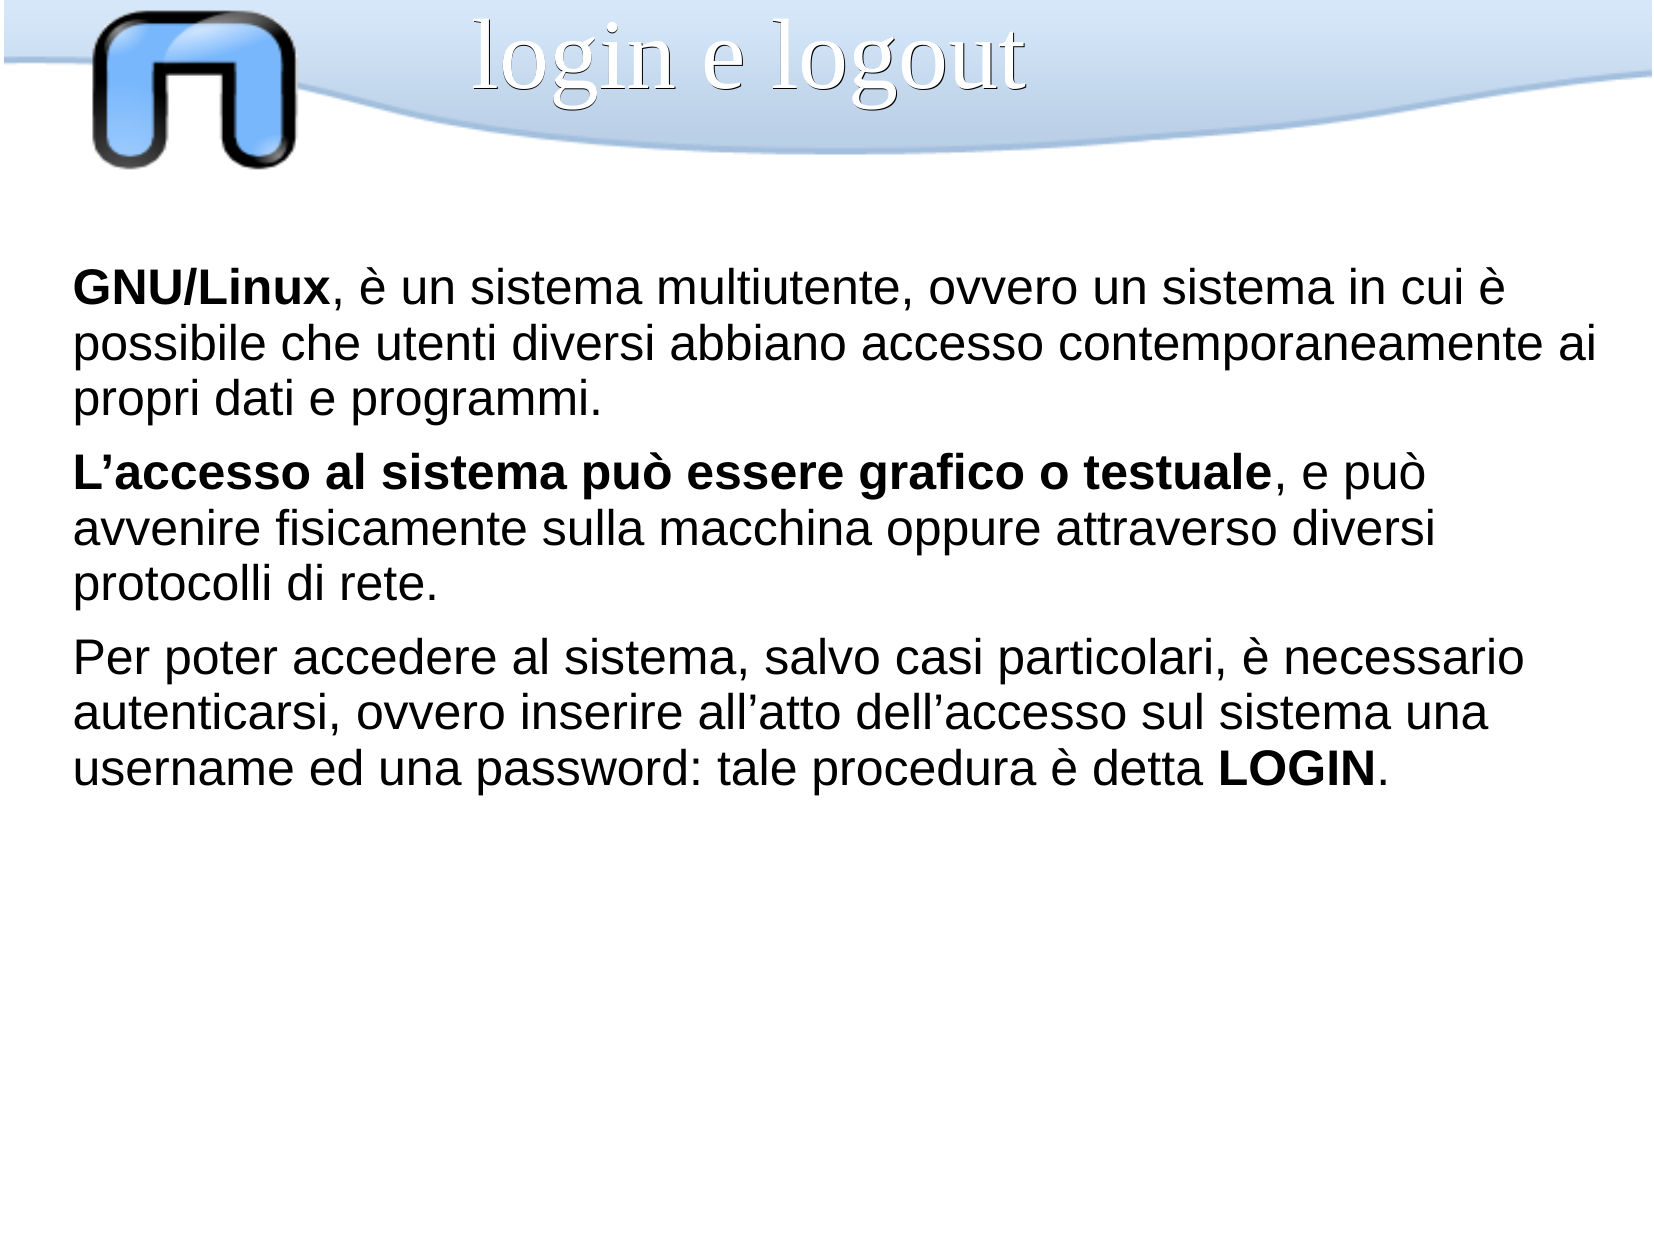

login e logout
# GNU/Linux, è un sistema multiutente, ovvero un sistema in cui è possibile che utenti diversi abbiano accesso contemporaneamente ai propri dati e programmi.
L’accesso al sistema può essere grafico o testuale, e può avvenire fisicamente sulla macchina oppure attraverso diversi protocolli di rete.
Per poter accedere al sistema, salvo casi particolari, è necessario autenticarsi, ovvero inserire all’atto dell’accesso sul sistema una username ed una password: tale procedura è detta LOGIN.